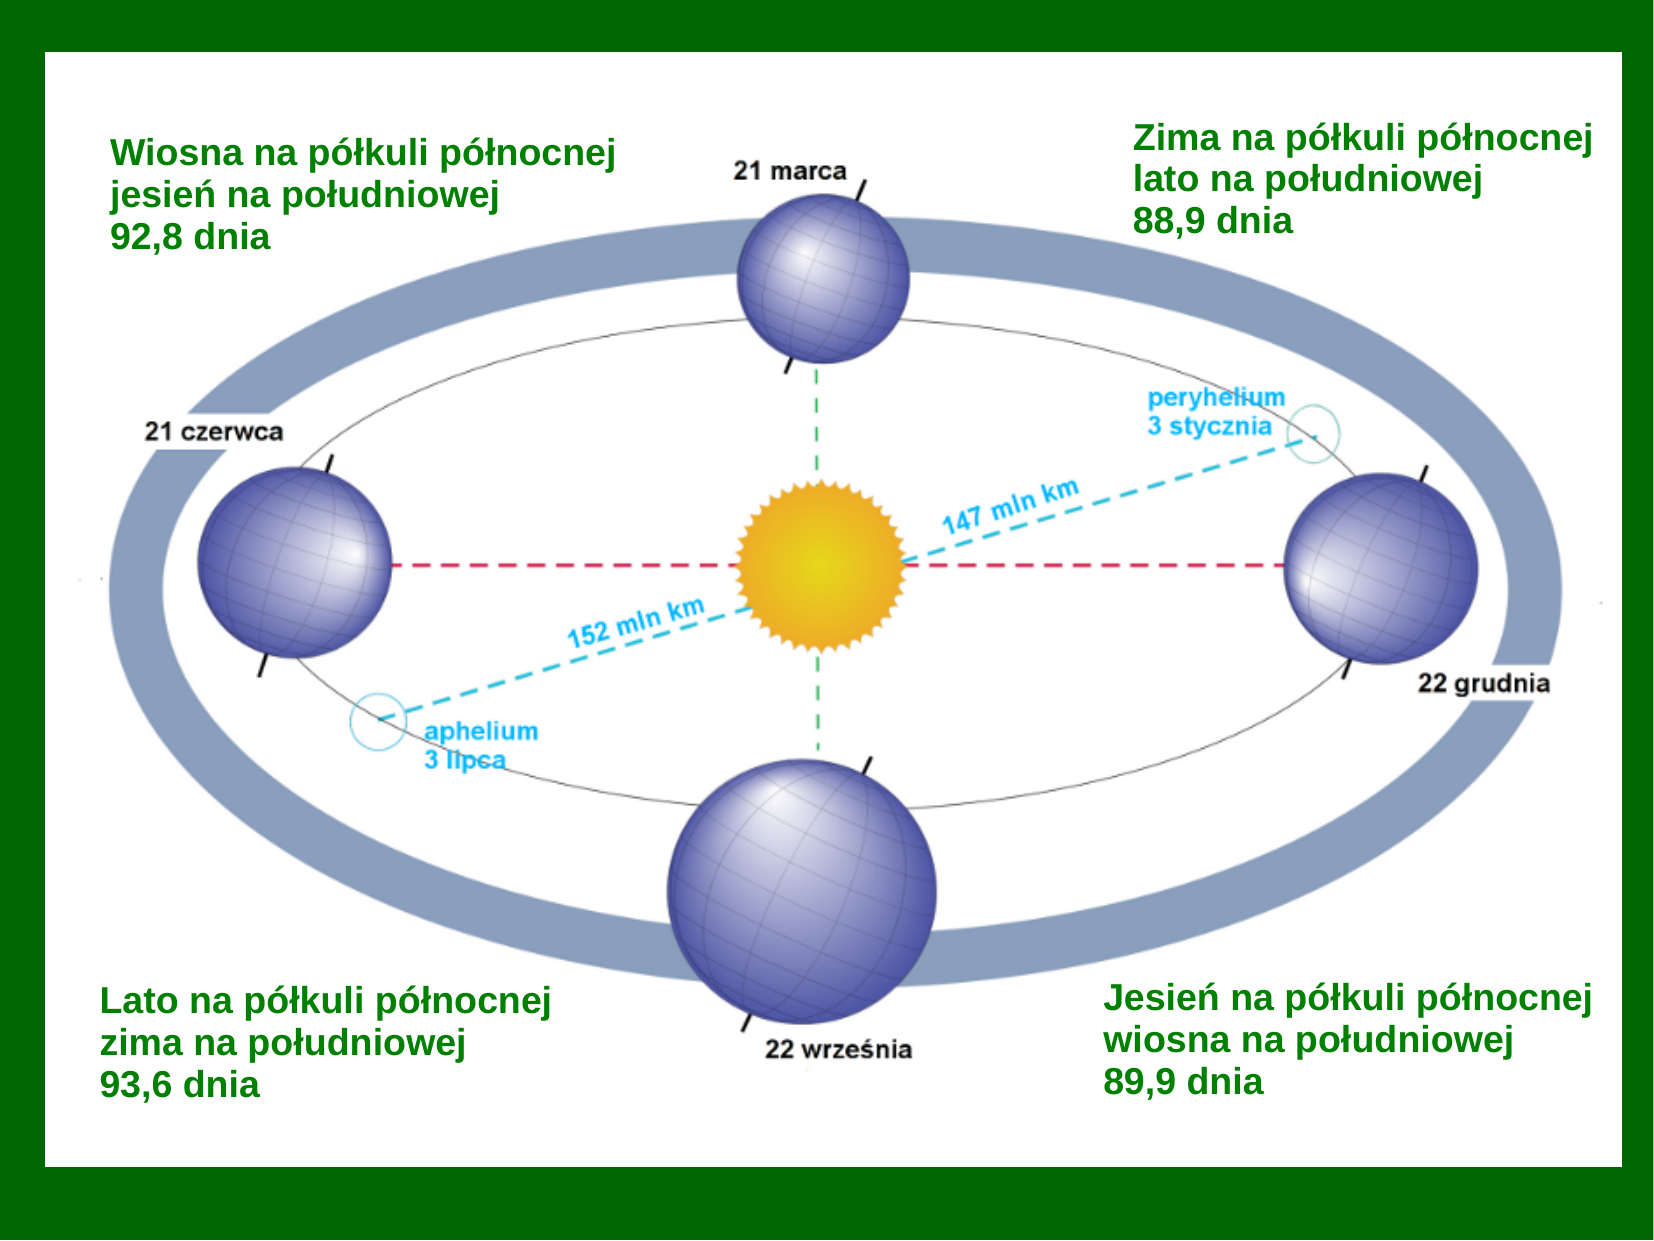

Zima na półkuli północnej
lato na południowej
88,9 dnia
Wiosna na półkuli północnej
jesień na południowej
92,8 dnia
Jesień na półkuli północnej
wiosna na południowej
89,9 dnia
Lato na półkuli północnej
zima na południowej
93,6 dnia